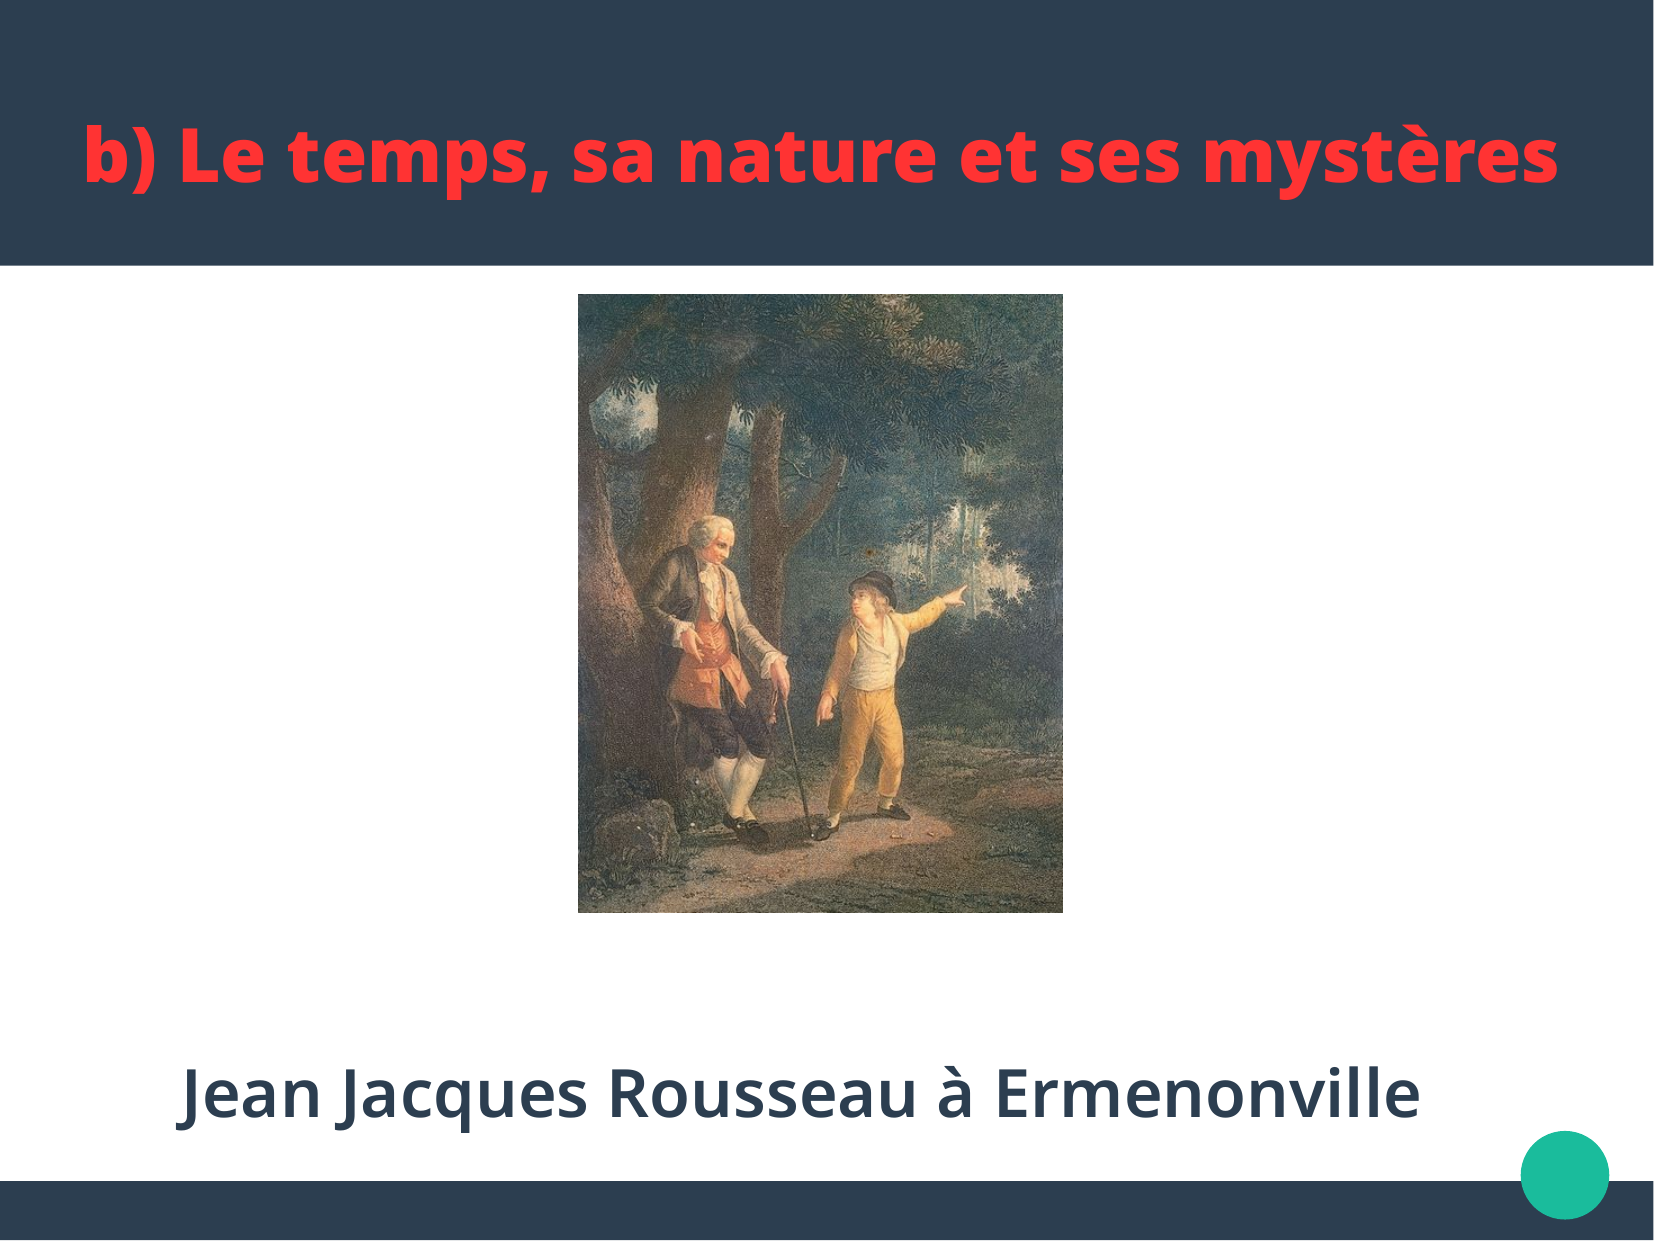

# b) Le temps, sa nature et ses mystères
 Jean Jacques Rousseau à Ermenonville